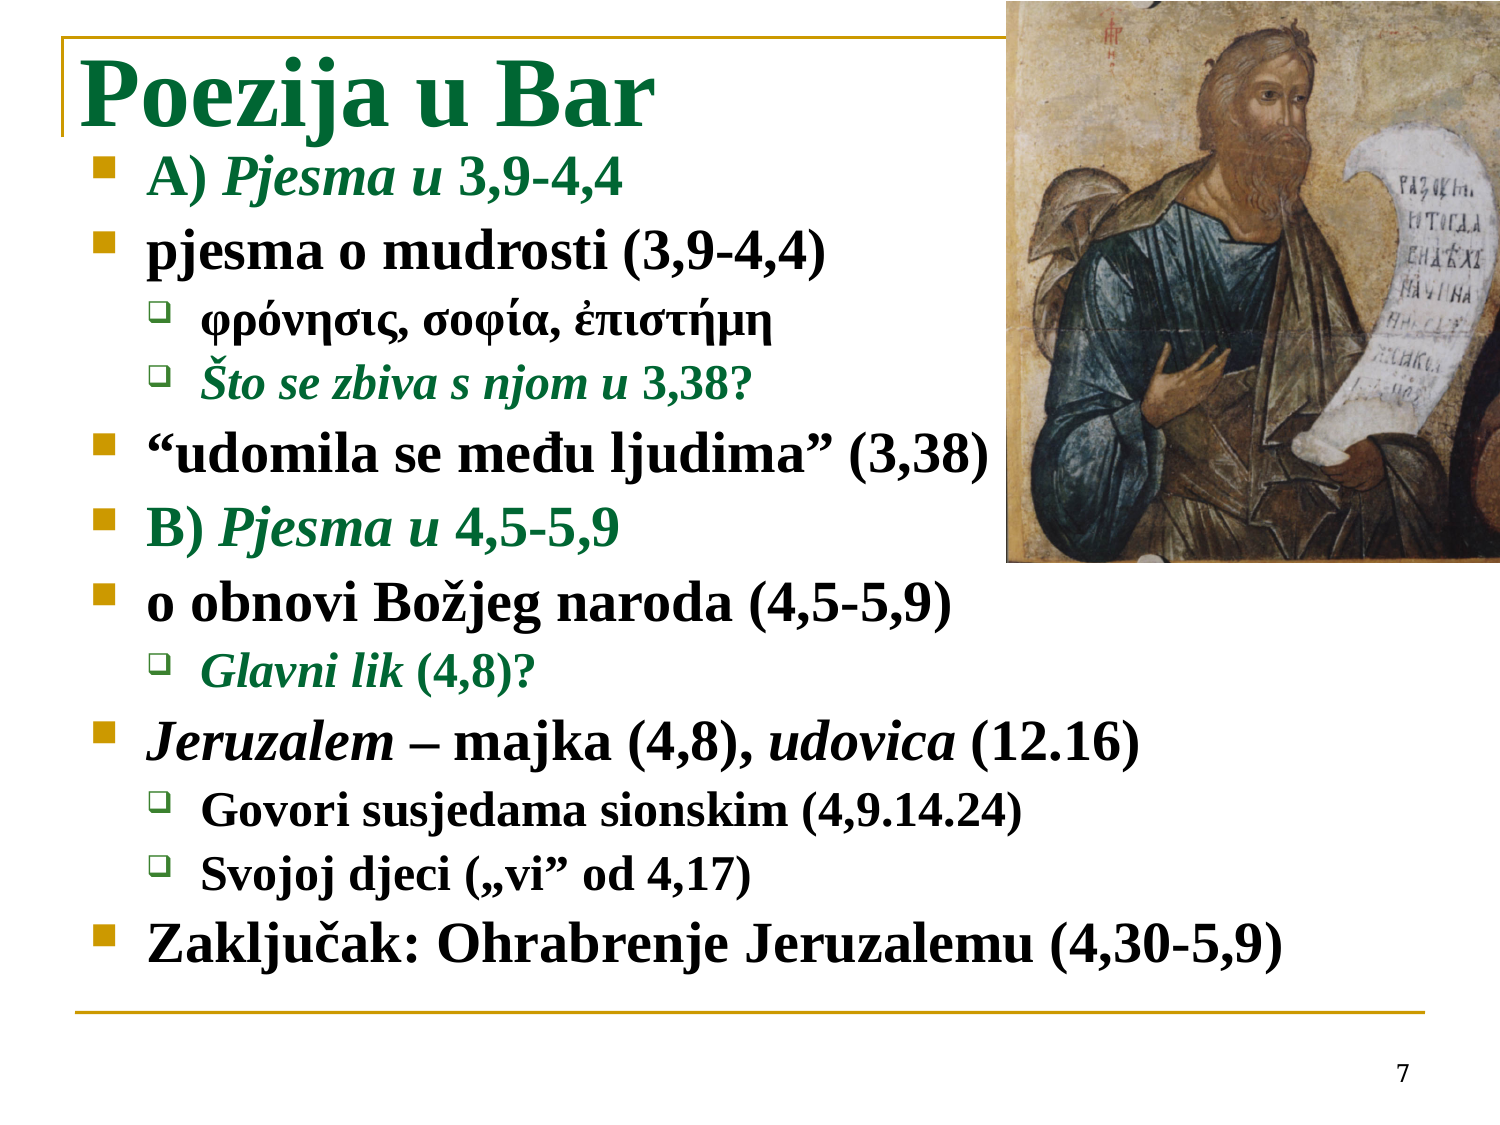

# Poezija u Bar
A) Pjesma u 3,9-4,4
pjesma o mudrosti (3,9-4,4)
φρόνησις, σοφία, ἐπιστήμη
Što se zbiva s njom u 3,38?
“udomila se među ljudima” (3,38)
B) Pjesma u 4,5-5,9
o obnovi Božjeg naroda (4,5-5,9)
Glavni lik (4,8)?
Jeruzalem – majka (4,8), udovica (12.16)
Govori susjedama sionskim (4,9.14.24)
Svojoj djeci („vi” od 4,17)
Zaključak: Ohrabrenje Jeruzalemu (4,30-5,9)